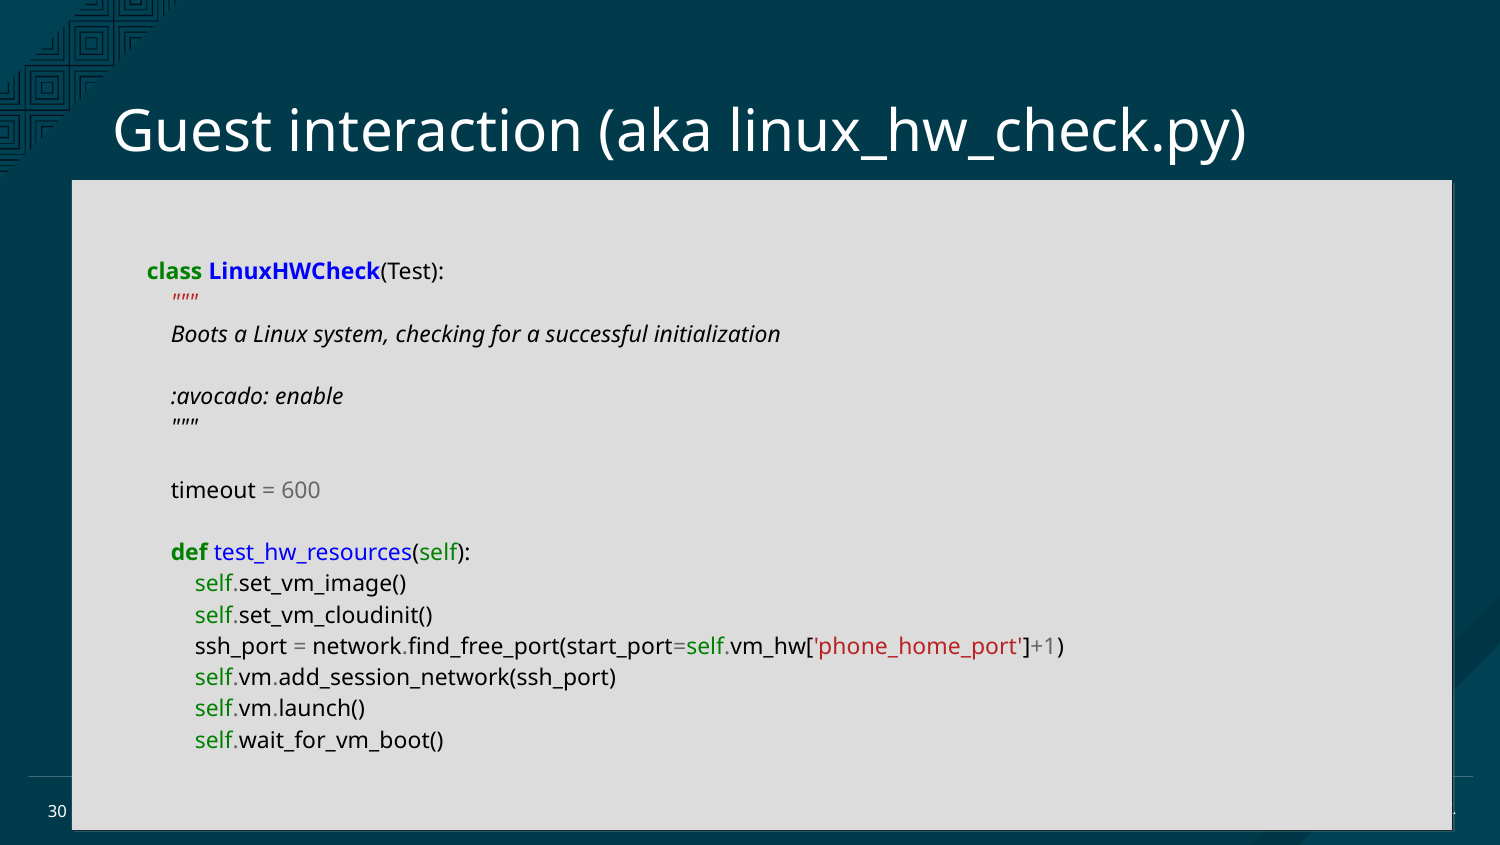

# Guest interaction (aka linux_hw_check.py)
class LinuxHWCheck(Test):
 """
 Boots a Linux system, checking for a successful initialization
 :avocado: enable
 """
 timeout = 600
 def test_hw_resources(self):
 self.set_vm_image()
 self.set_vm_cloudinit()
 ssh_port = network.find_free_port(start_port=self.vm_hw['phone_home_port']+1)
 self.vm.add_session_network(ssh_port)
 self.vm.launch()
 self.wait_for_vm_boot()
30